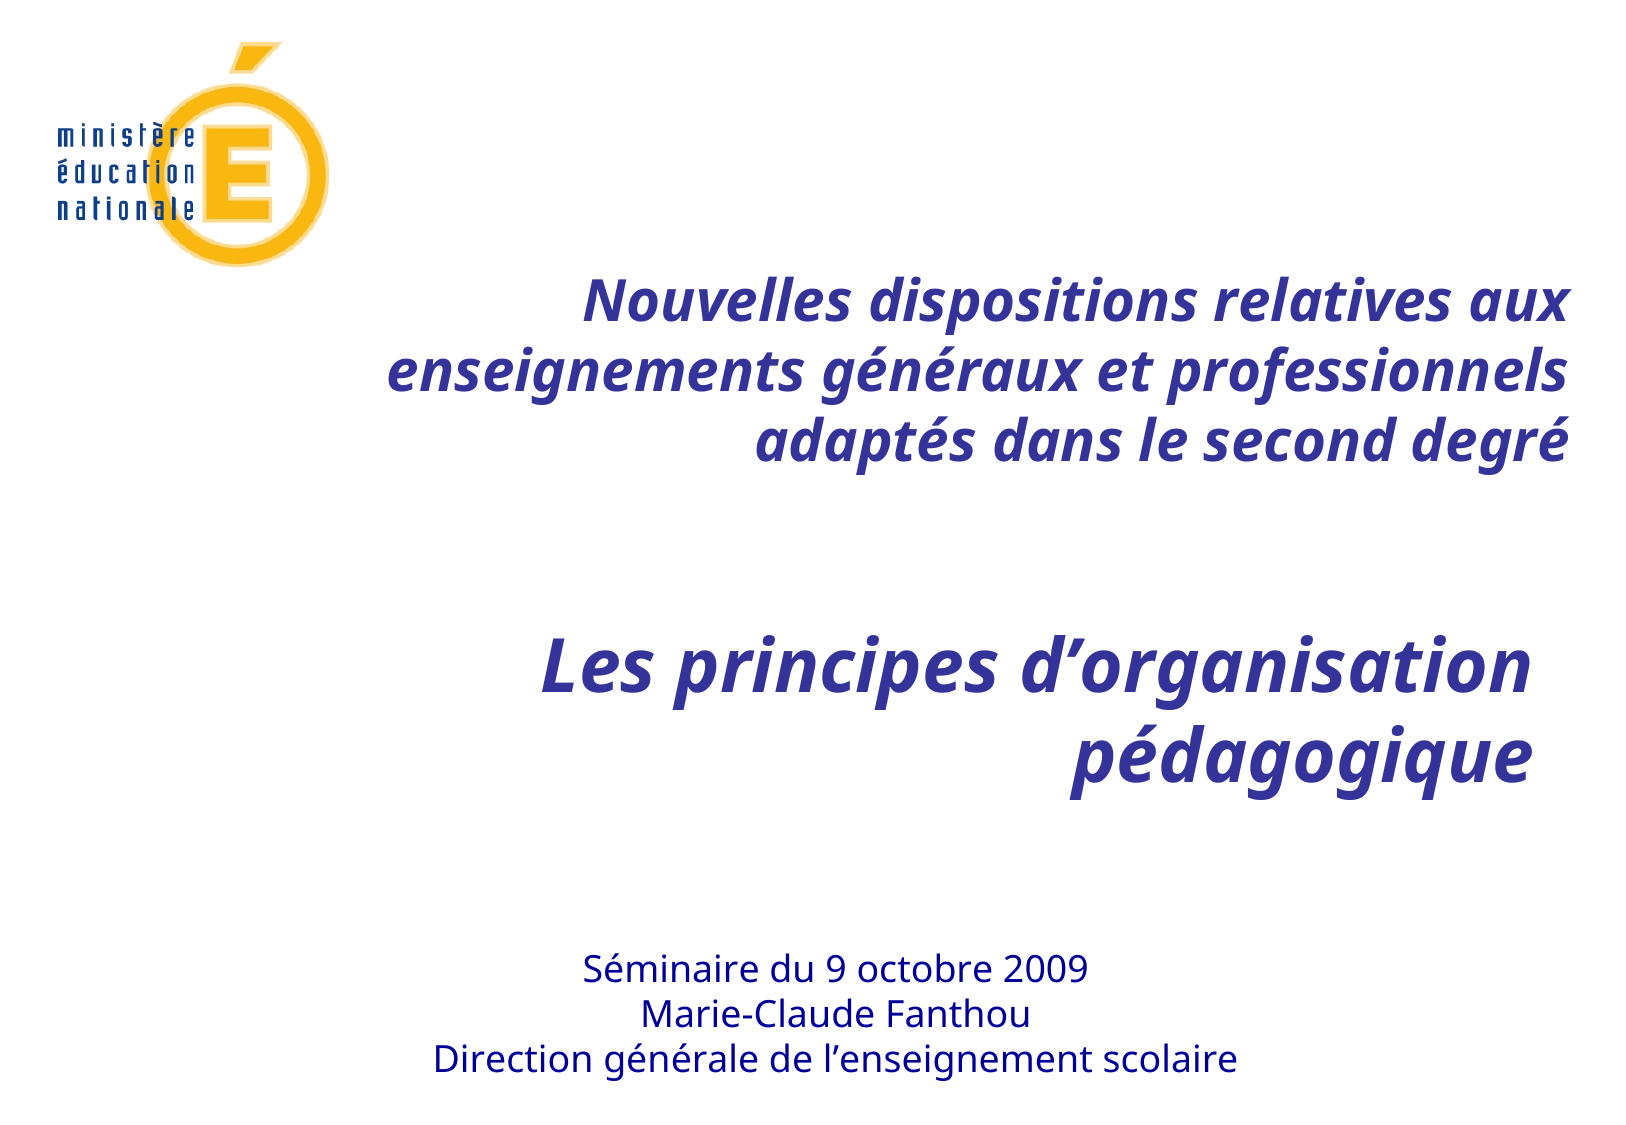

Nouvelles dispositions relatives aux enseignements généraux et professionnels adaptés dans le second degré
Les principes d’organisation pédagogique
Séminaire du 9 octobre 2009
Marie-Claude Fanthou
Direction générale de l’enseignement scolaire